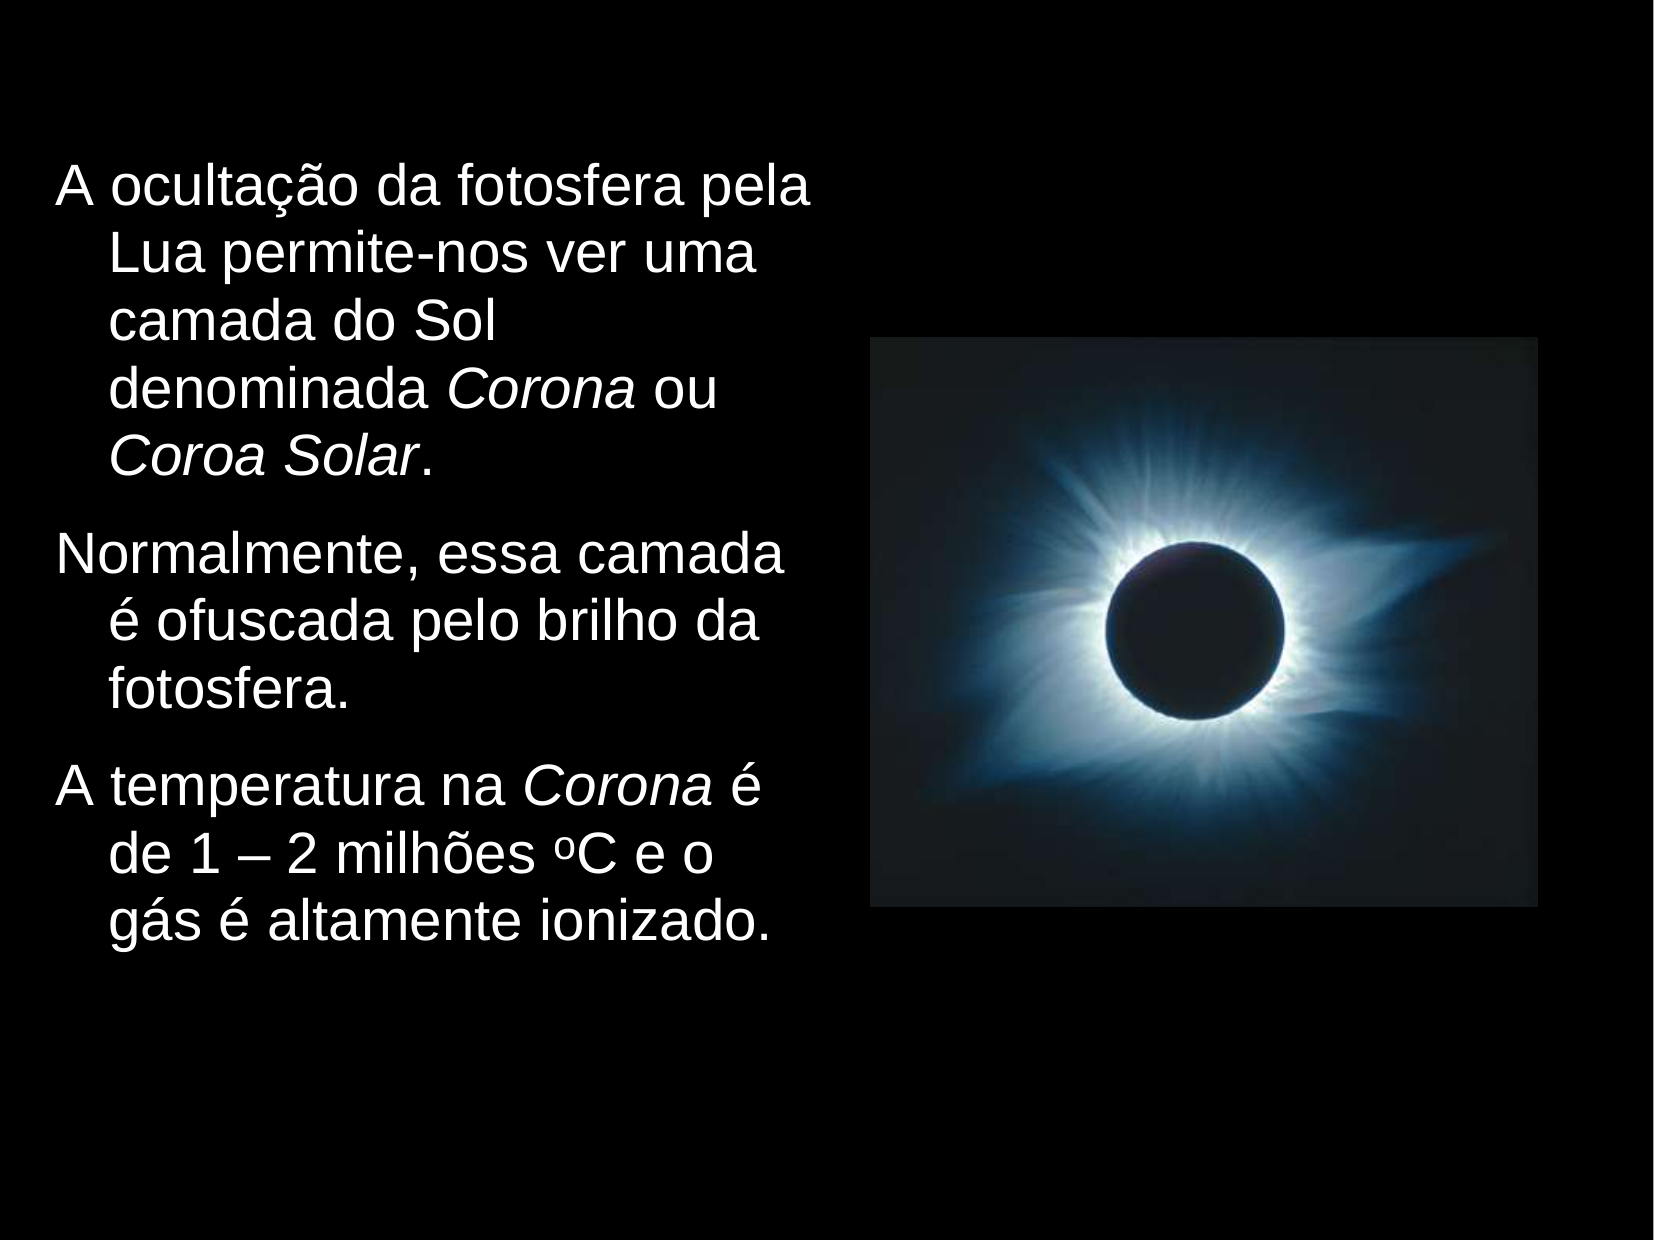

#
A ocultação da fotosfera pela Lua permite-nos ver uma camada do Sol denominada Corona ou Coroa Solar.
Normalmente, essa camada é ofuscada pelo brilho da fotosfera.
A temperatura na Corona é de 1 – 2 milhões oC e o gás é altamente ionizado.